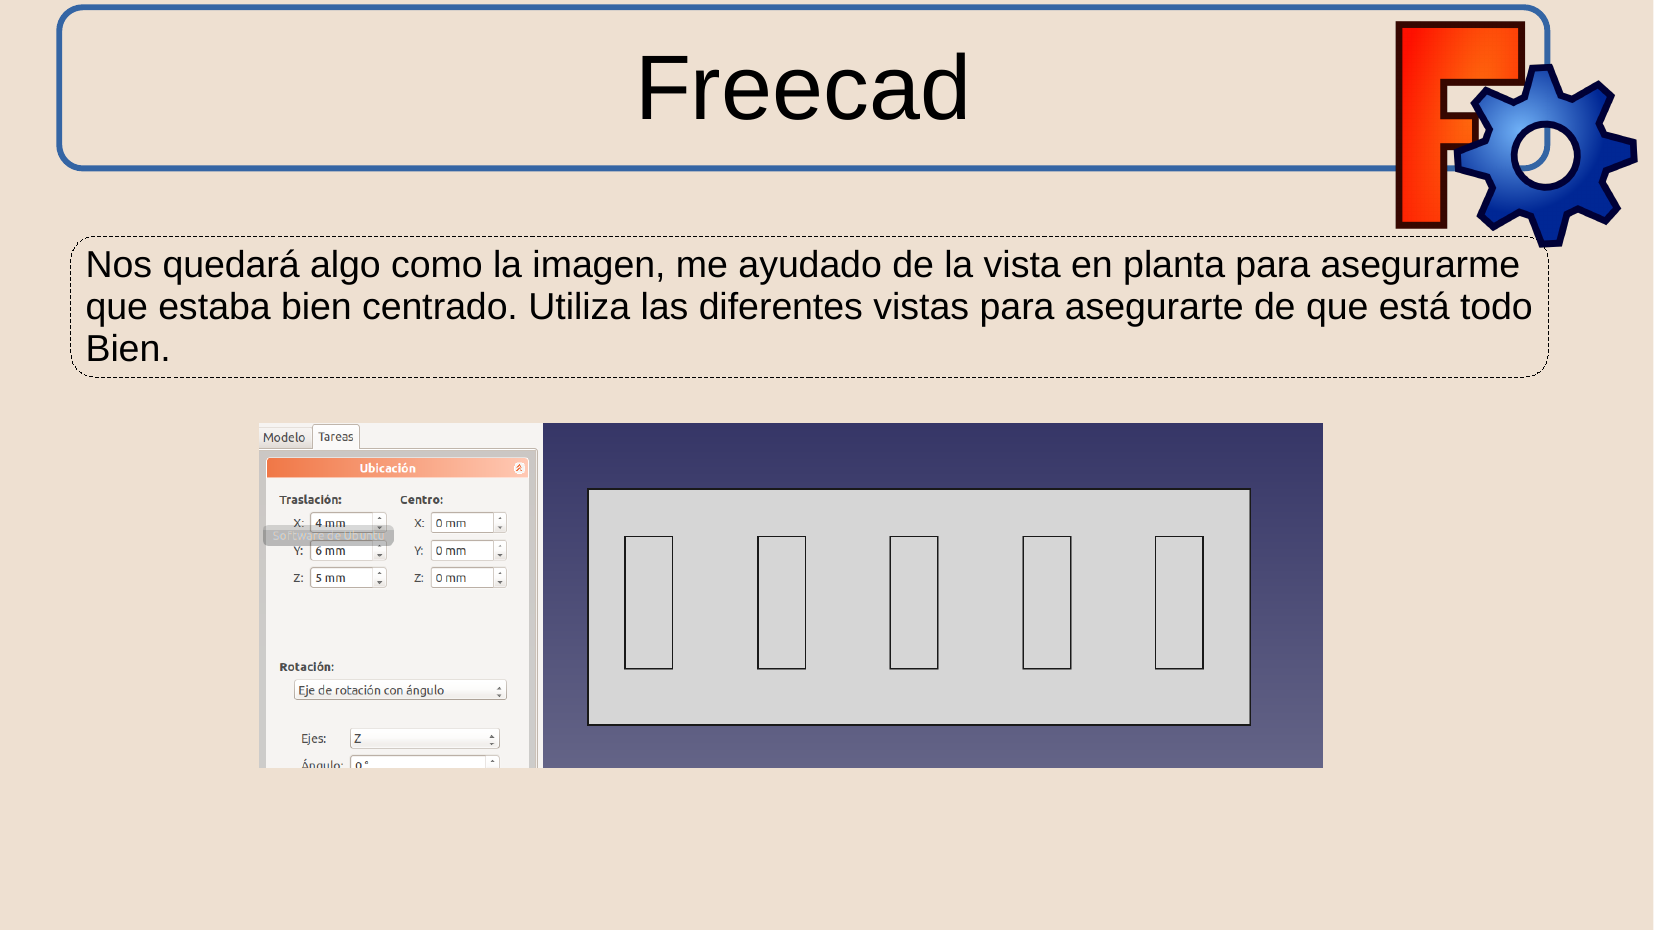

# Freecad
Nos quedará algo como la imagen, me ayudado de la vista en planta para asegurarme
que estaba bien centrado. Utiliza las diferentes vistas para asegurarte de que está todo
Bien.